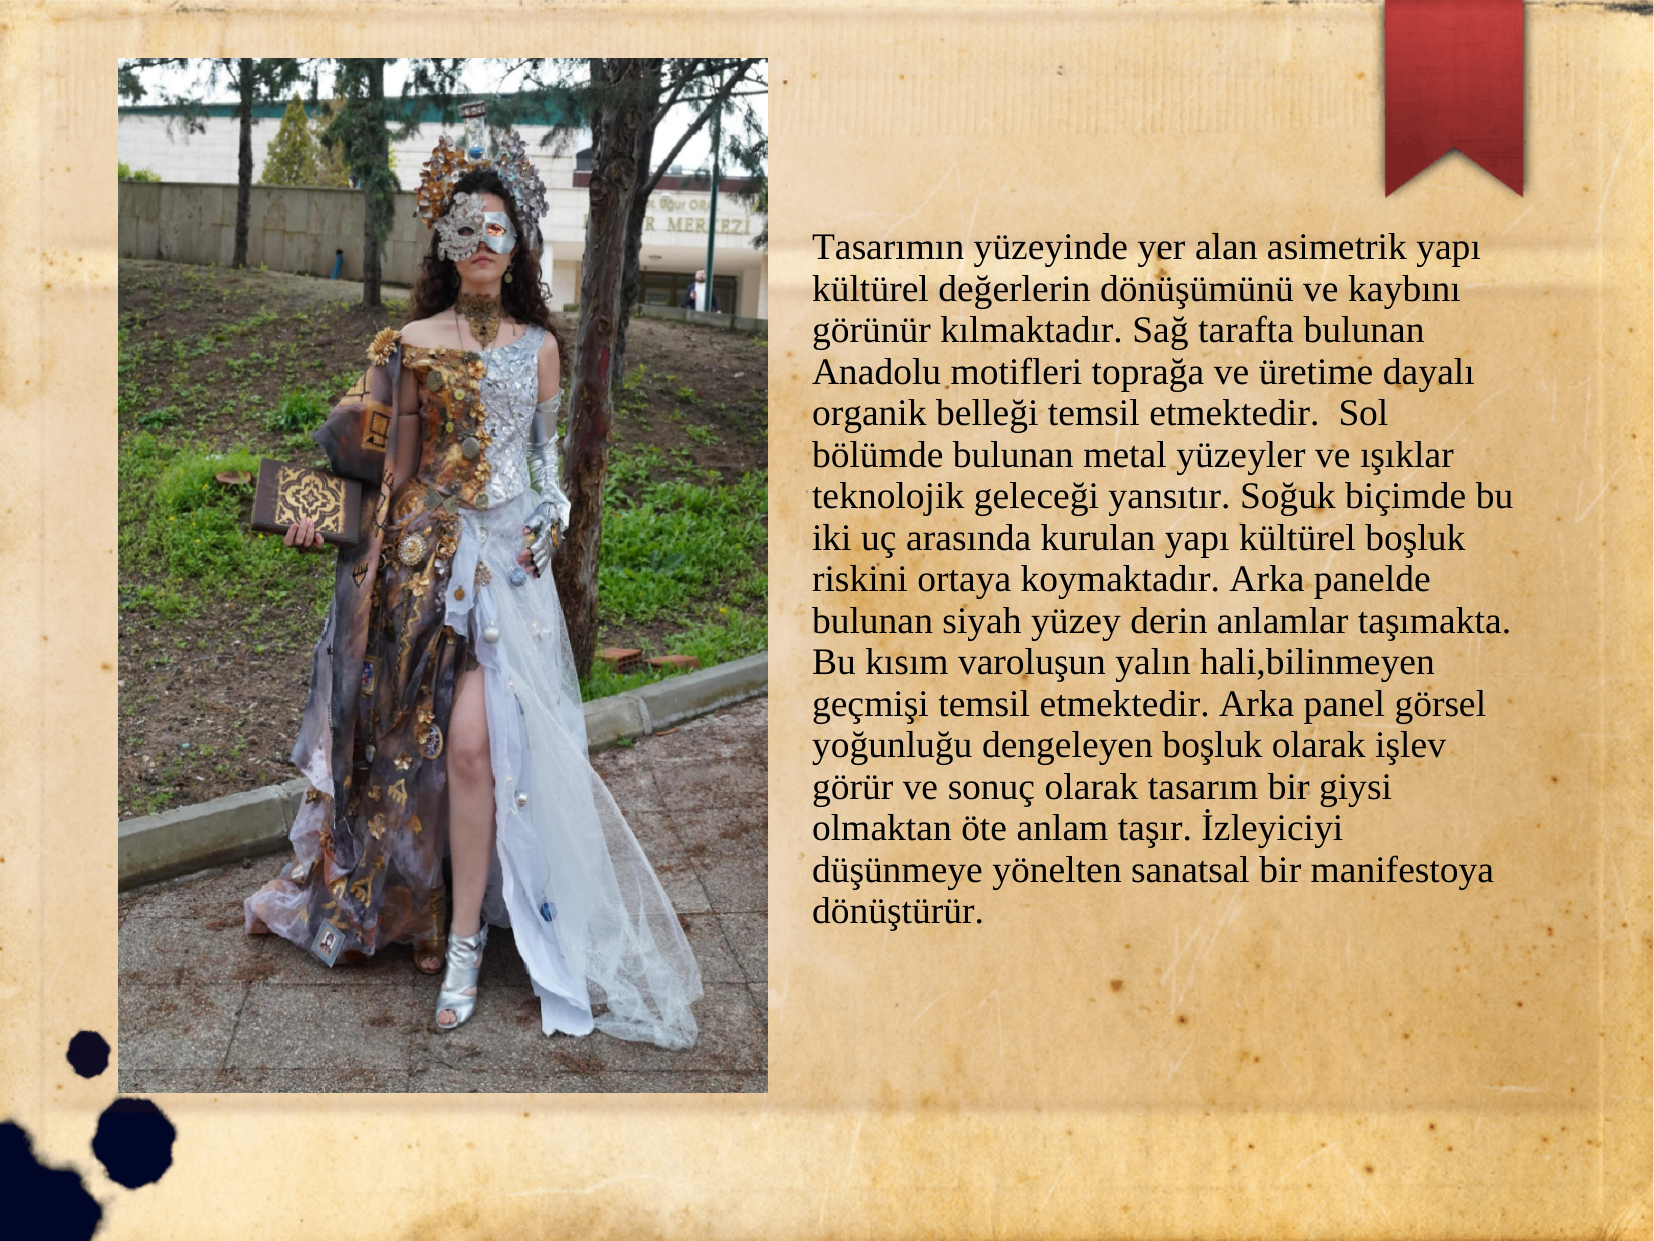

Tasarımın yüzeyinde yer alan asimetrik yapı kültürel değerlerin dönüşümünü ve kaybını görünür kılmaktadır. Sağ tarafta bulunan Anadolu motifleri toprağa ve üretime dayalı organik belleği temsil etmektedir. Sol bölümde bulunan metal yüzeyler ve ışıklar teknolojik geleceği yansıtır. Soğuk biçimde bu iki uç arasında kurulan yapı kültürel boşluk riskini ortaya koymaktadır. Arka panelde bulunan siyah yüzey derin anlamlar taşımakta. Bu kısım varoluşun yalın hali,bilinmeyen geçmişi temsil etmektedir. Arka panel görsel yoğunluğu dengeleyen boşluk olarak işlev görür ve sonuç olarak tasarım bir giysi olmaktan öte anlam taşır. İzleyiciyi düşünmeye yönelten sanatsal bir manifestoya dönüştürür.